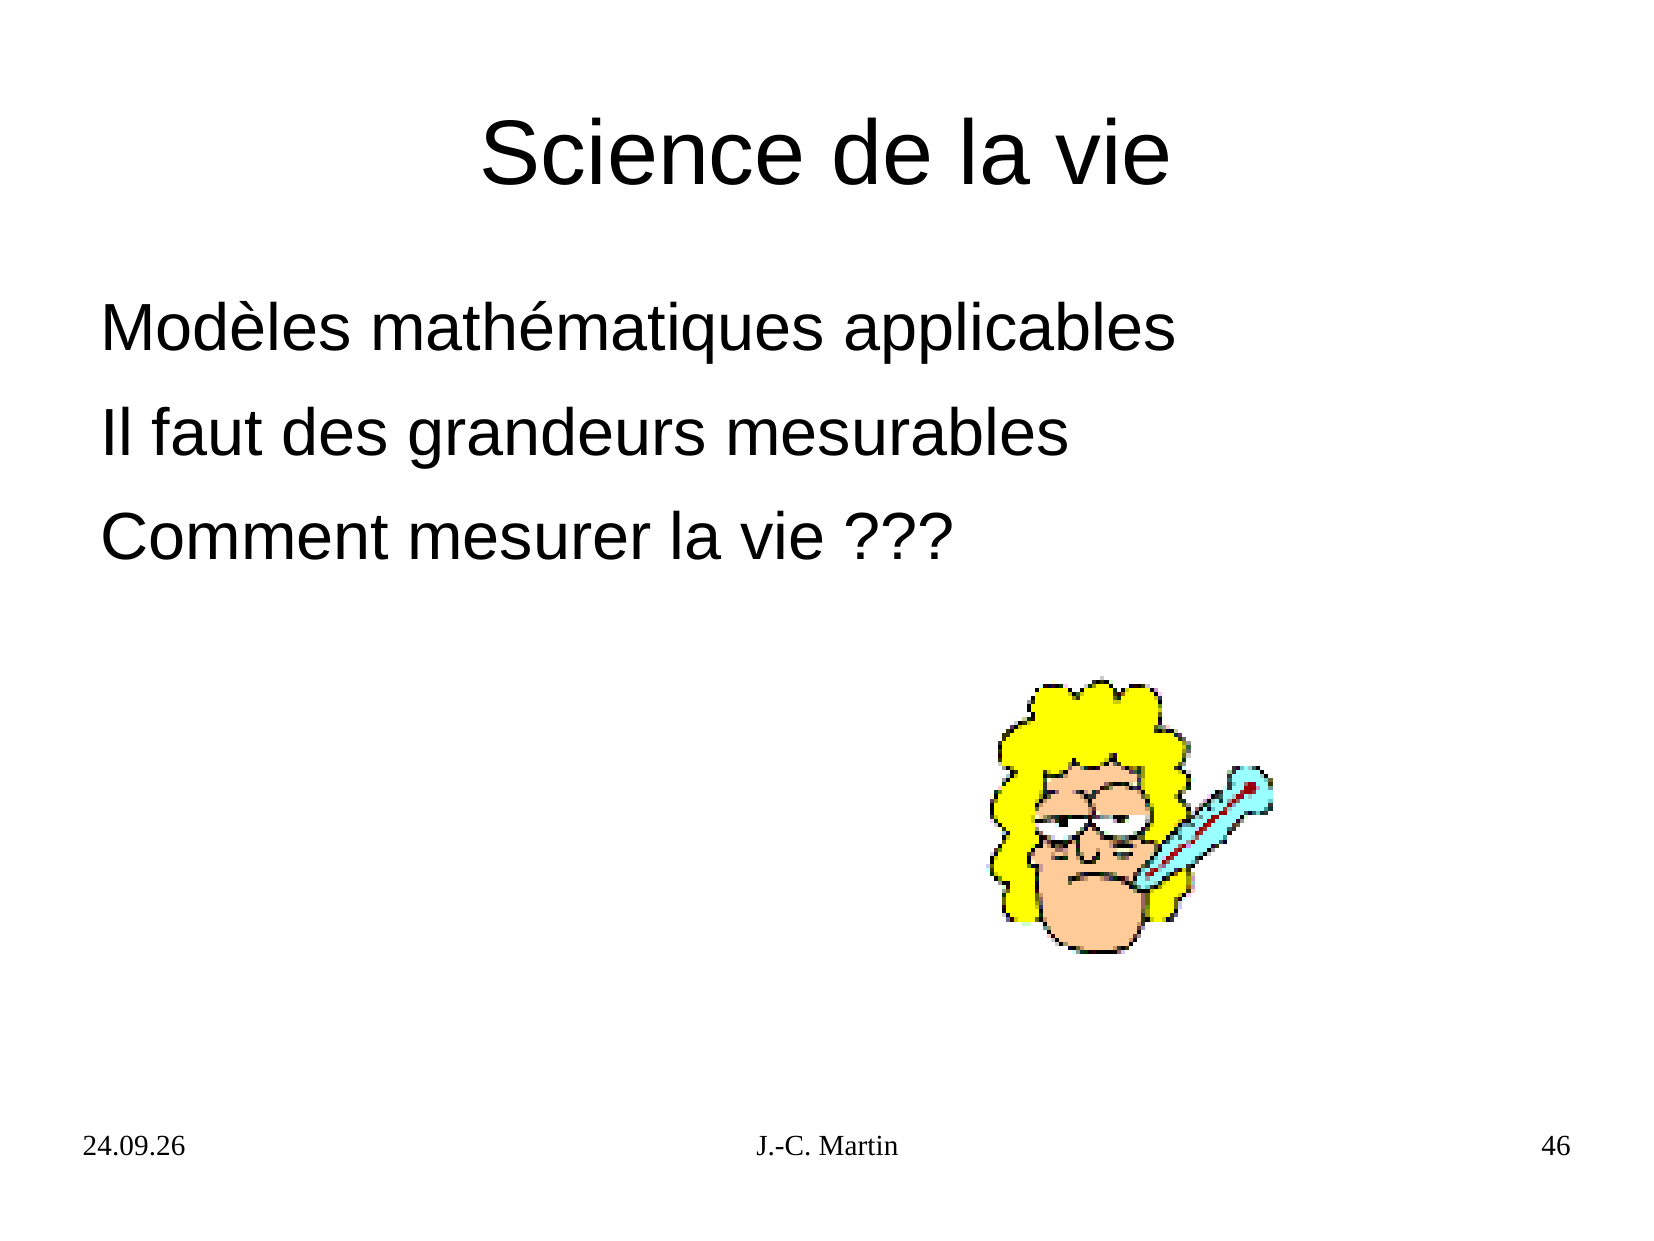

# Science de la vie
Modèles mathématiques applicables
Il faut des grandeurs mesurables
Comment mesurer la vie ???
J.-C. Martin
46